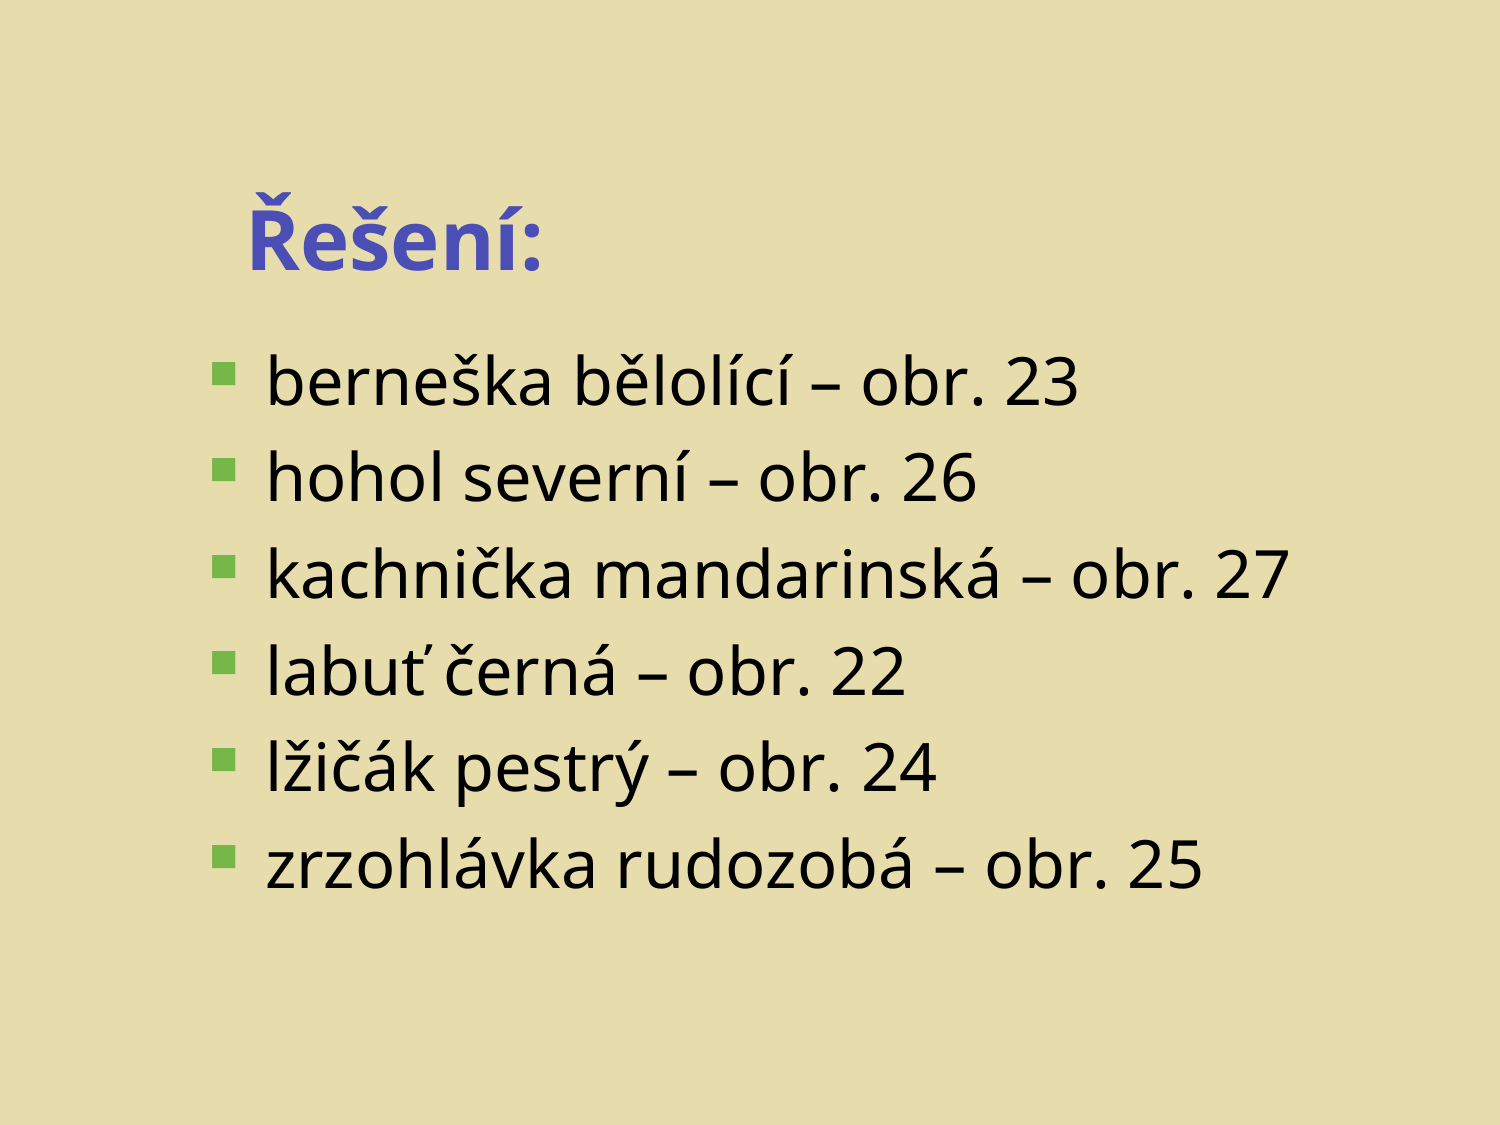

# Řešení:
berneška bělolící – obr. 23
hohol severní – obr. 26
kachnička mandarinská – obr. 27
labuť černá – obr. 22
lžičák pestrý – obr. 24
zrzohlávka rudozobá – obr. 25